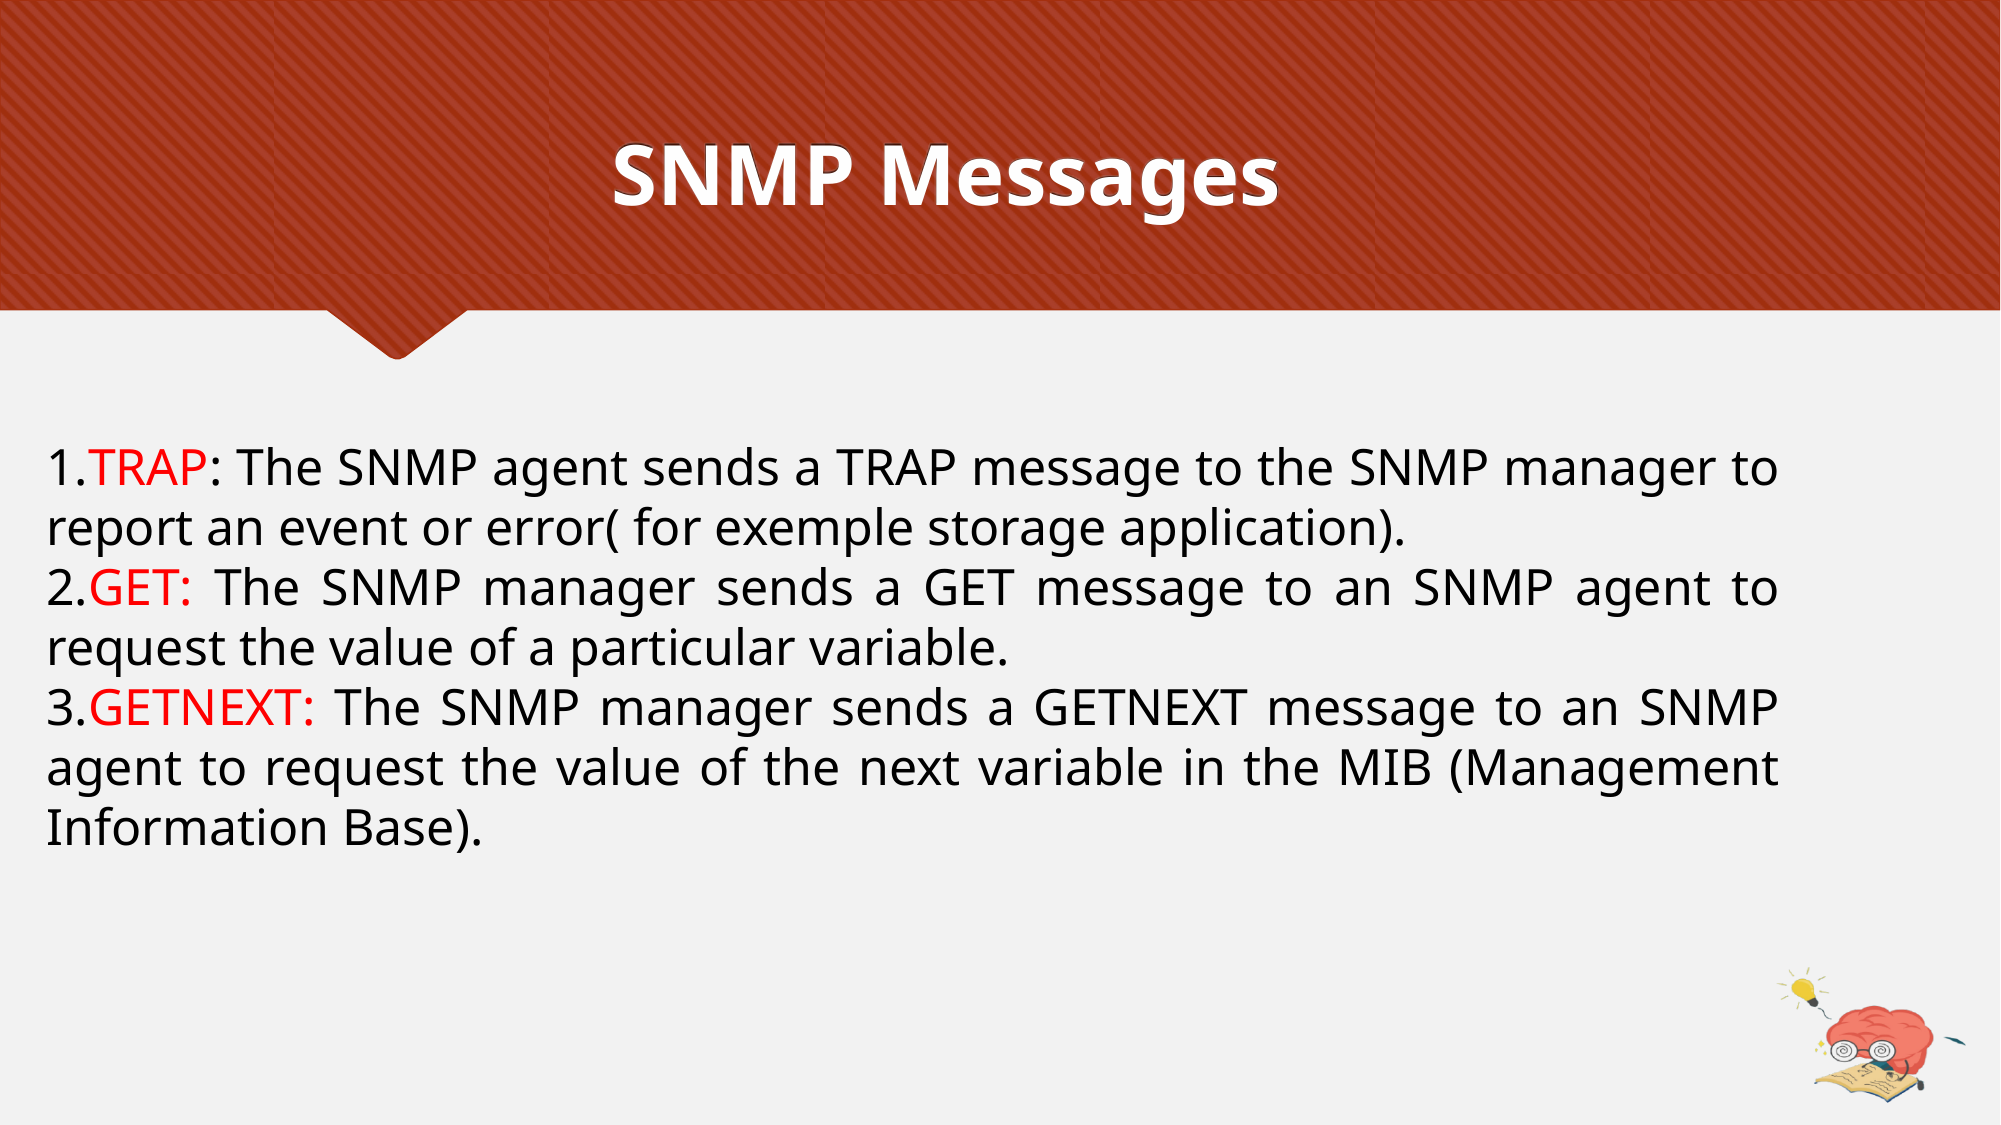

# SNMP Messages
TRAP: The SNMP agent sends a TRAP message to the SNMP manager to report an event or error( for exemple storage application).
GET: The SNMP manager sends a GET message to an SNMP agent to request the value of a particular variable.
GETNEXT: The SNMP manager sends a GETNEXT message to an SNMP agent to request the value of the next variable in the MIB (Management Information Base).